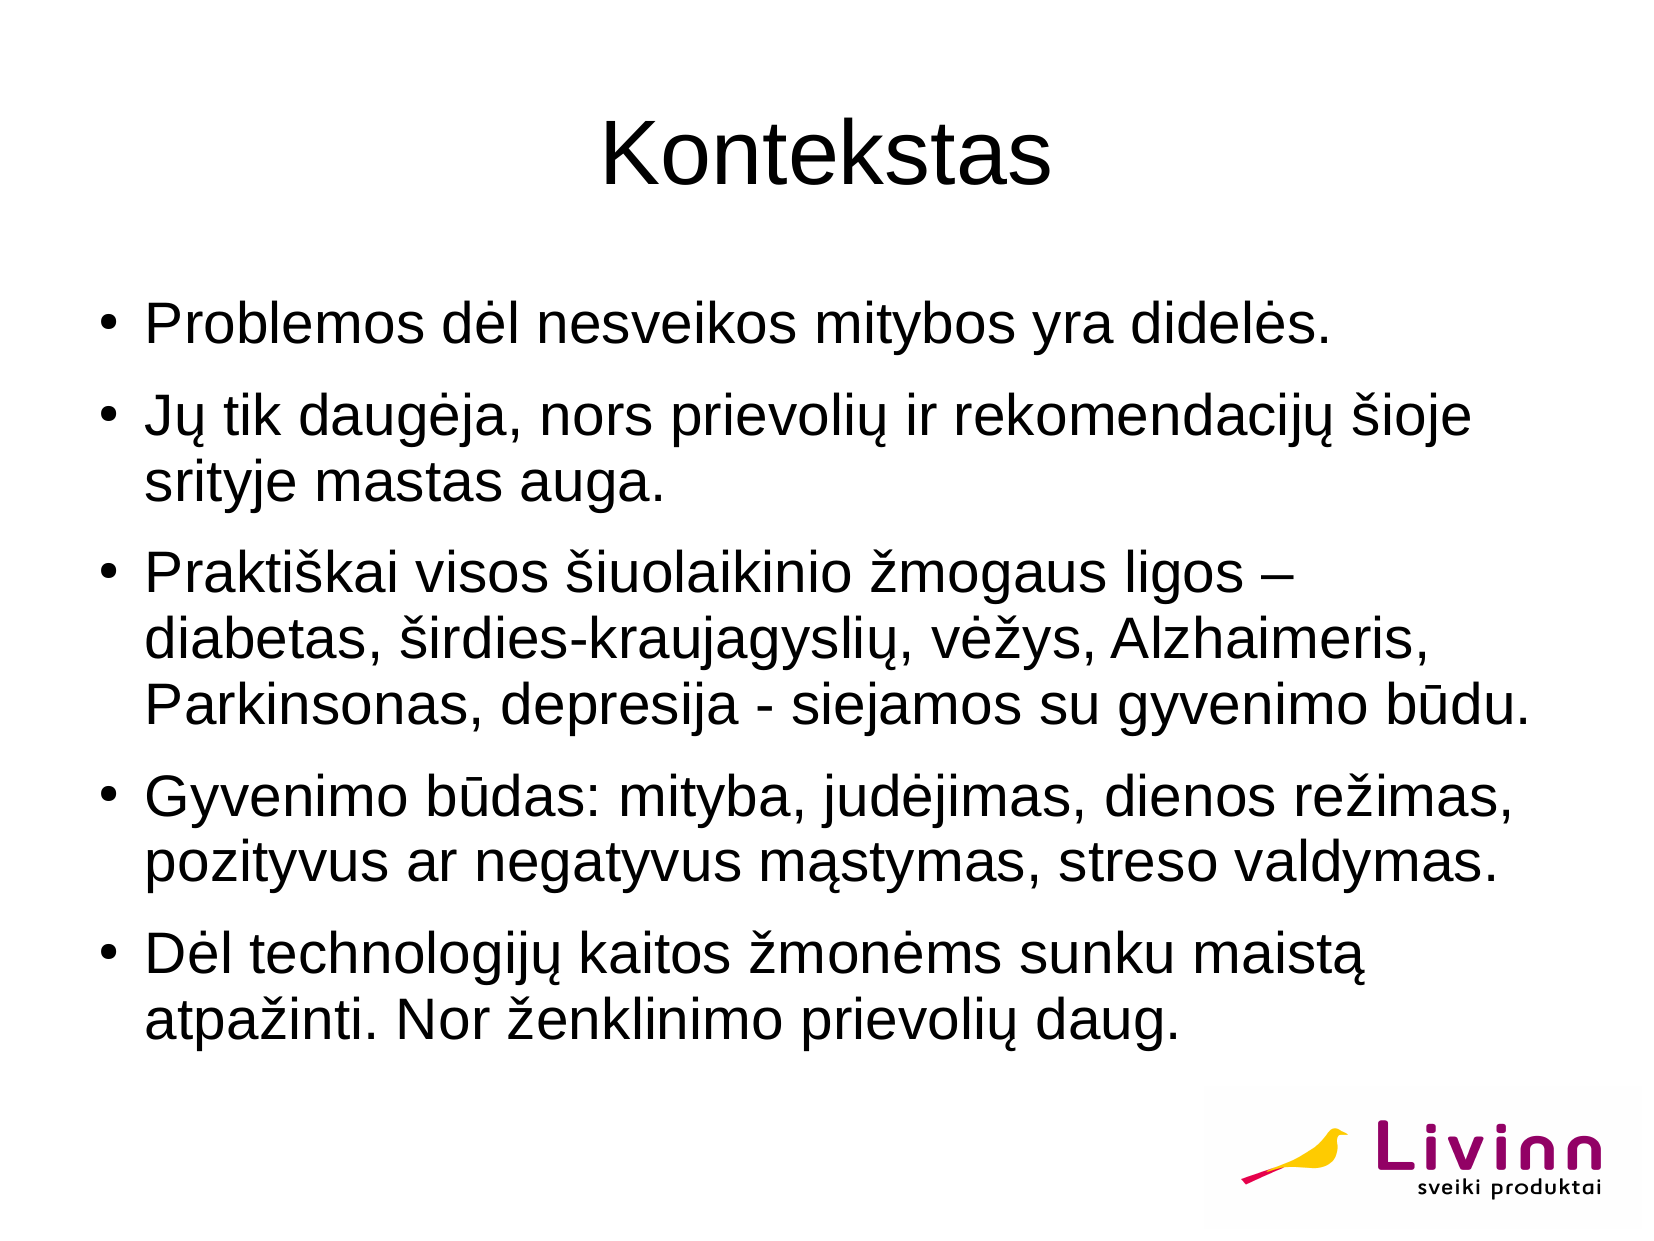

# Kontekstas
Problemos dėl nesveikos mitybos yra didelės.
Jų tik daugėja, nors prievolių ir rekomendacijų šioje srityje mastas auga.
Praktiškai visos šiuolaikinio žmogaus ligos – diabetas, širdies-kraujagyslių, vėžys, Alzhaimeris, Parkinsonas, depresija - siejamos su gyvenimo būdu.
Gyvenimo būdas: mityba, judėjimas, dienos režimas, pozityvus ar negatyvus mąstymas, streso valdymas.
Dėl technologijų kaitos žmonėms sunku maistą atpažinti. Nor ženklinimo prievolių daug.